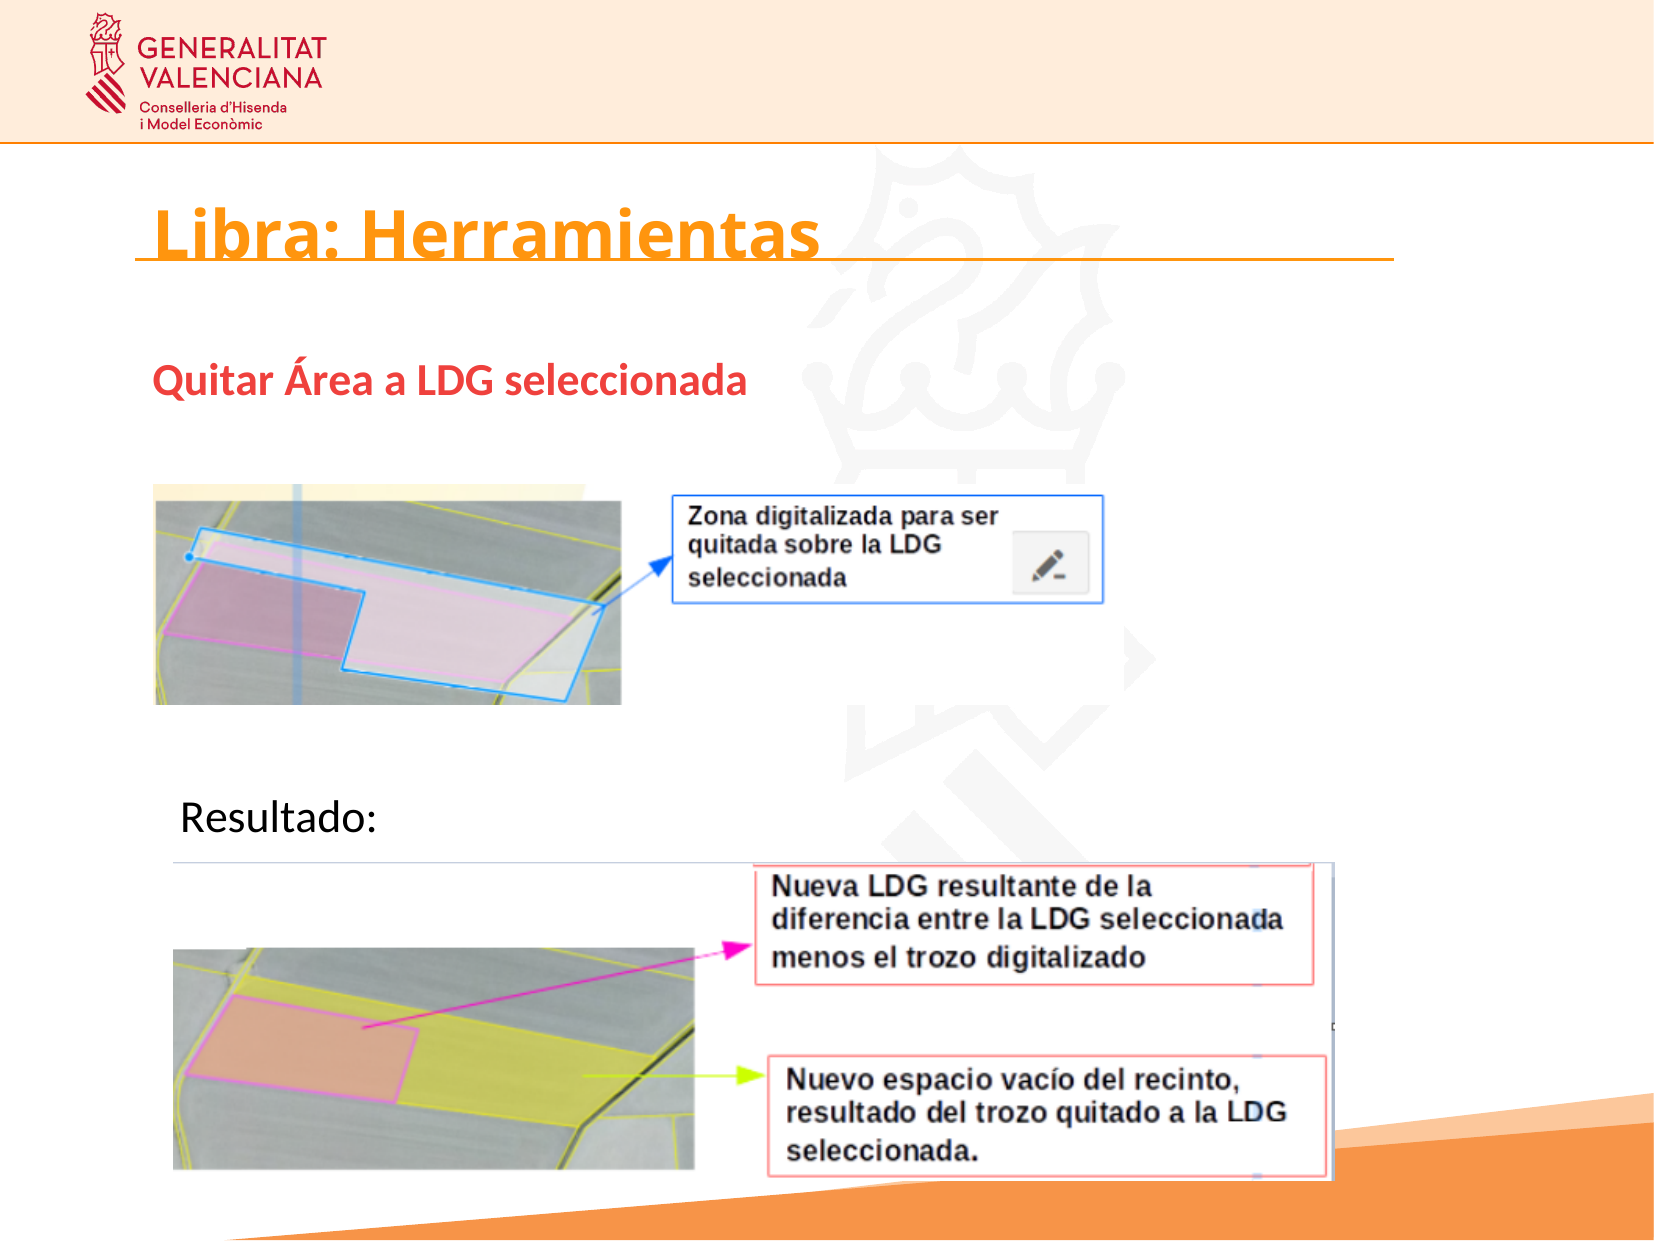

Libra: Herramientas
Quitar Área a LDG seleccionada
Resultado: